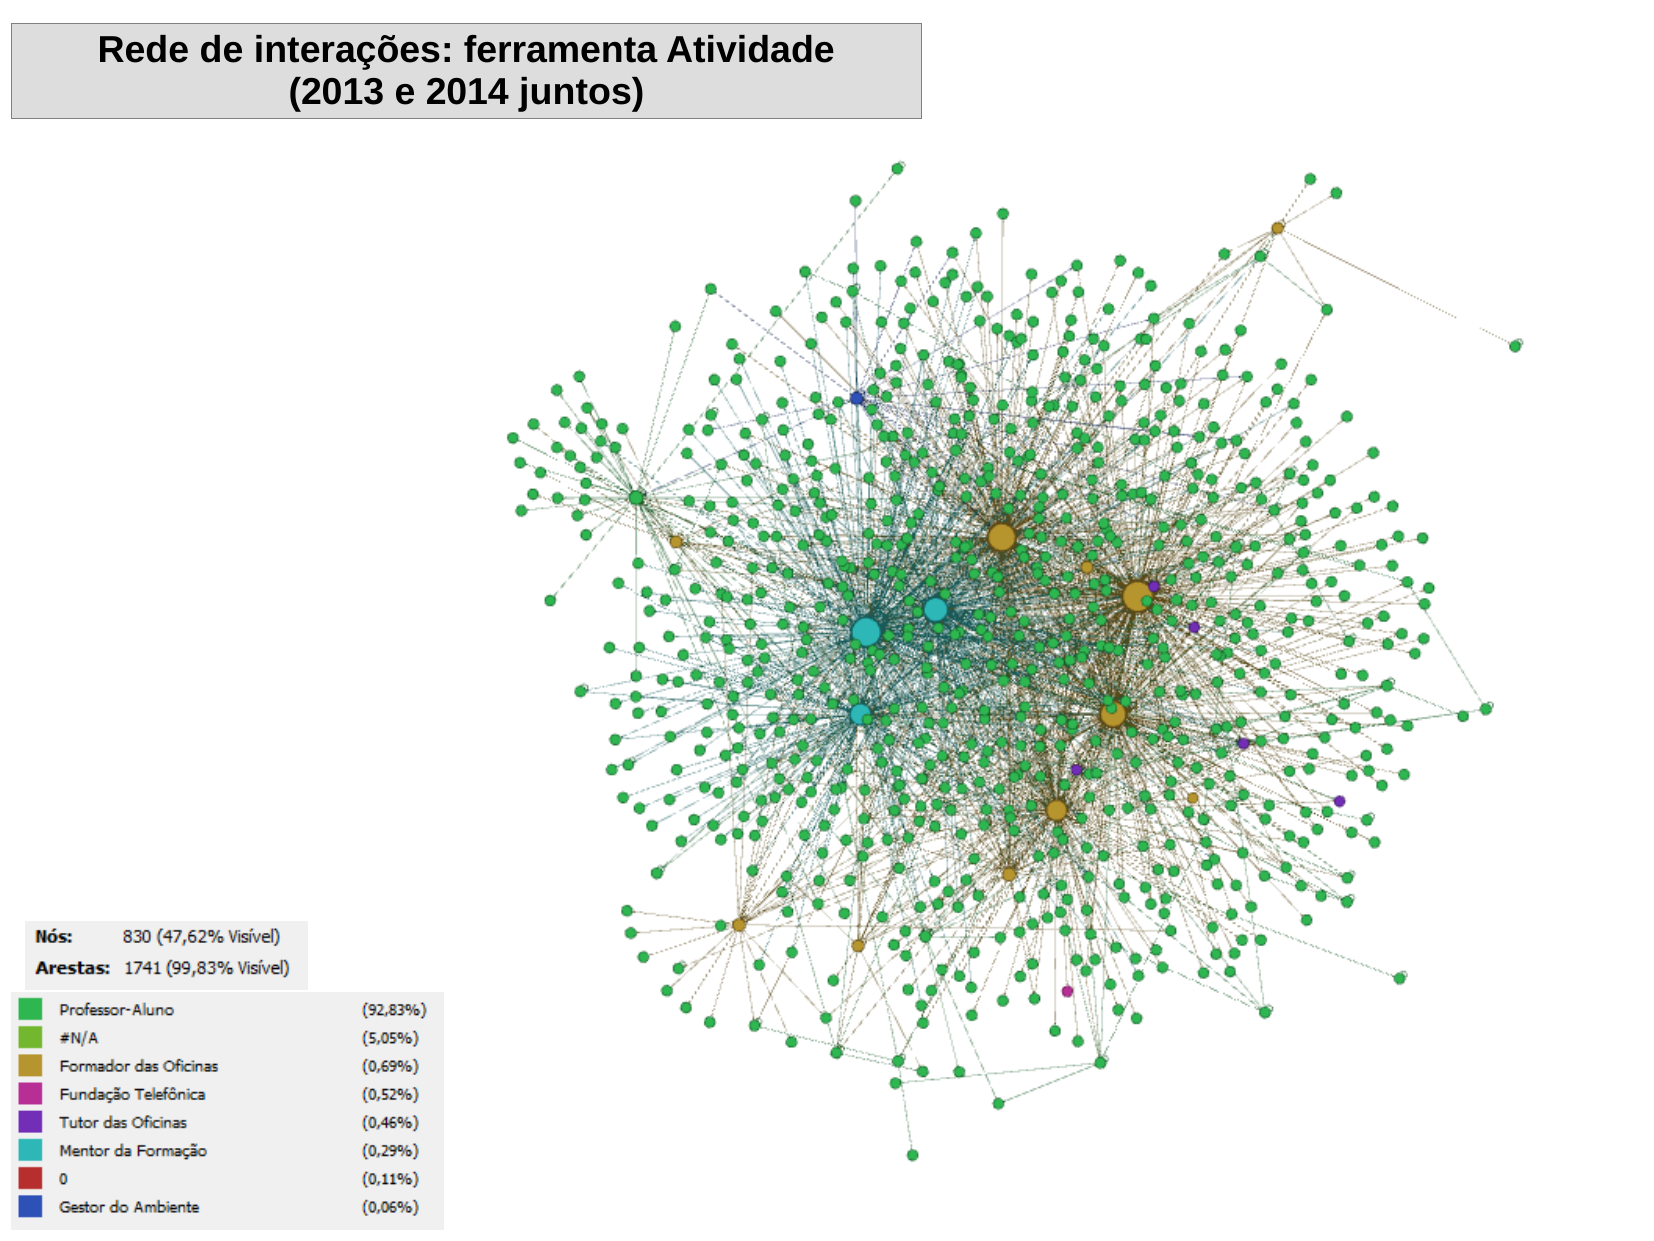

Rede de interações: ferramenta Atividade
(2013 e 2014 juntos)